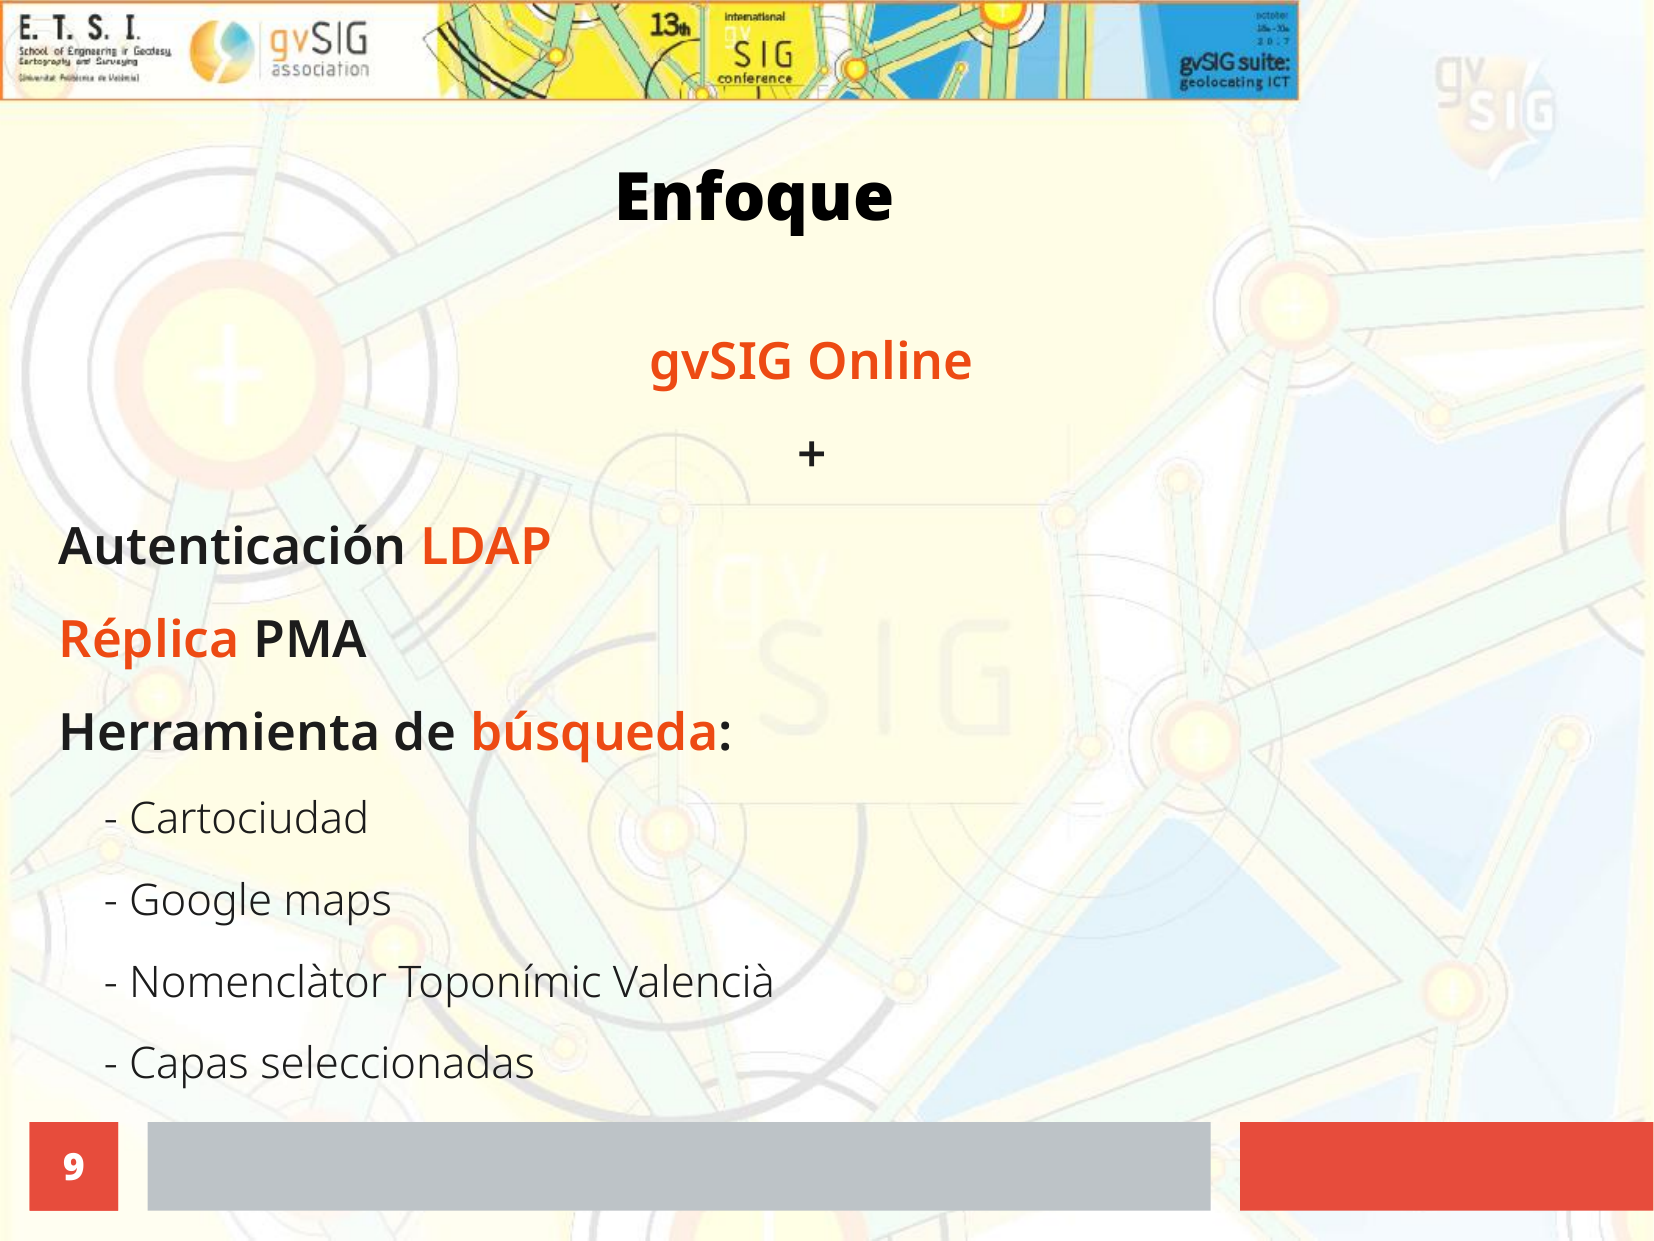

# Enfoque
gvSIG Online
+
Autenticación LDAP
Réplica PMA
Herramienta de búsqueda:
- Cartociudad
- Google maps
- Nomenclàtor Toponímic Valencià
- Capas seleccionadas
9